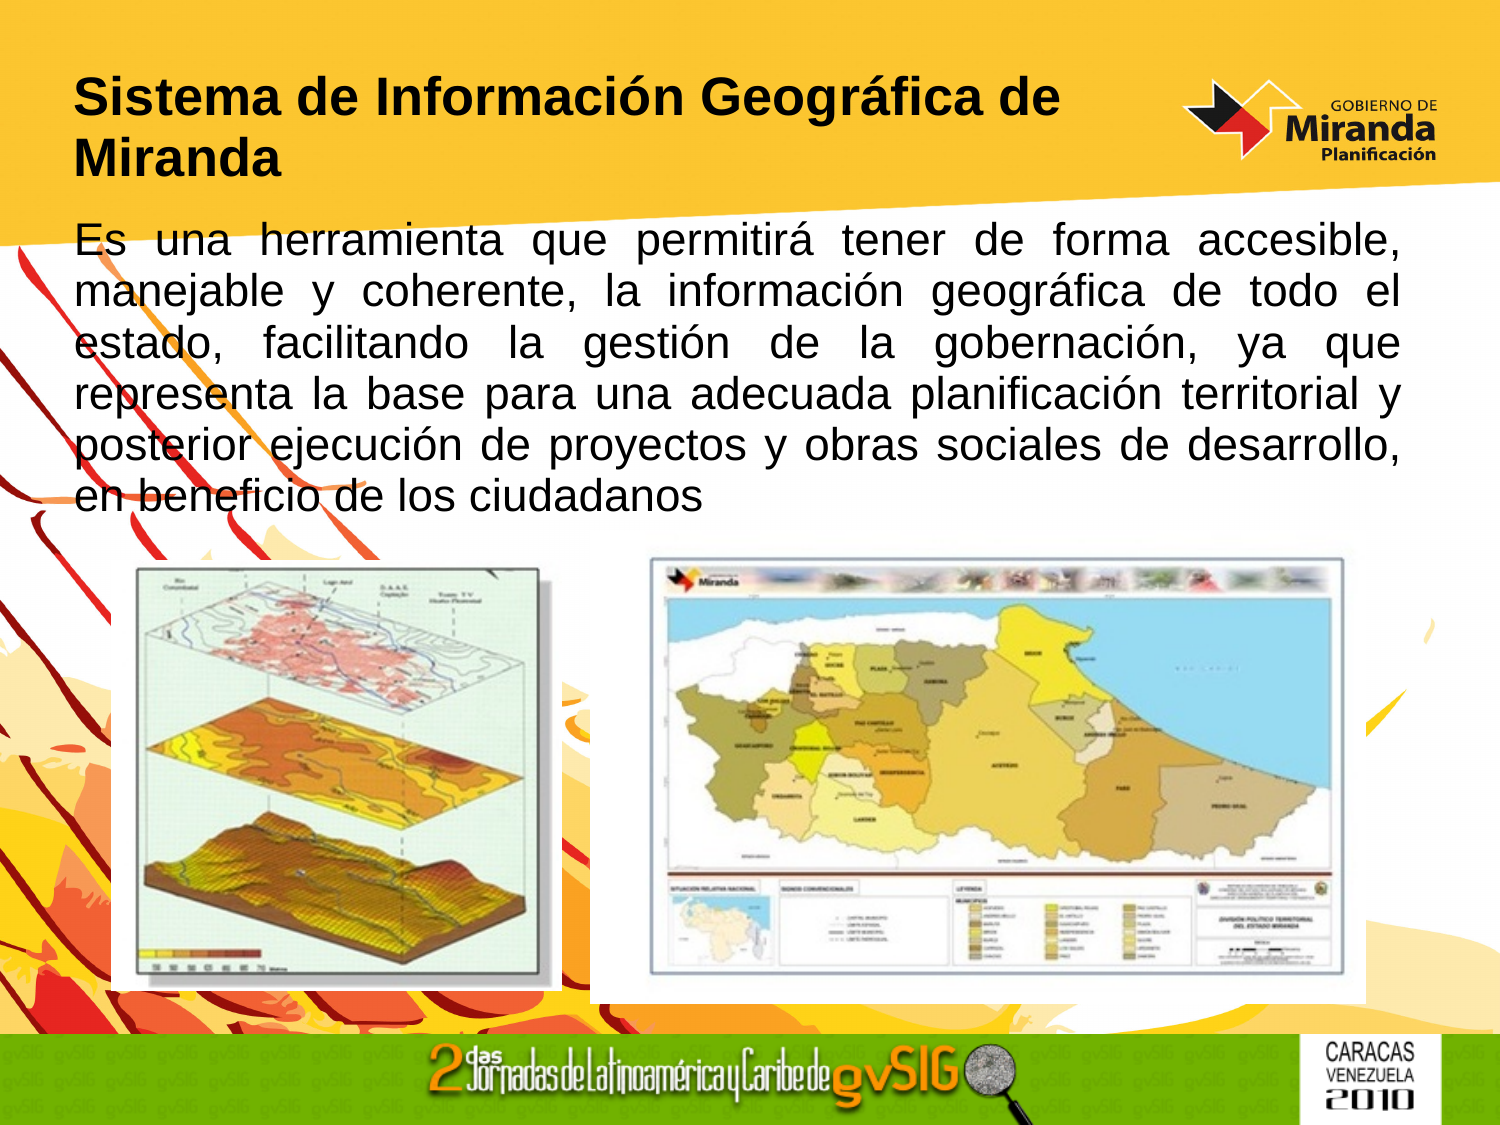

Sistema de Información Geográfica de Miranda
Es una herramienta que permitirá tener de forma accesible, manejable y coherente, la información geográfica de todo el estado, facilitando la gestión de la gobernación, ya que representa la base para una adecuada planificación territorial y posterior ejecución de proyectos y obras sociales de desarrollo, en beneficio de los ciudadanos